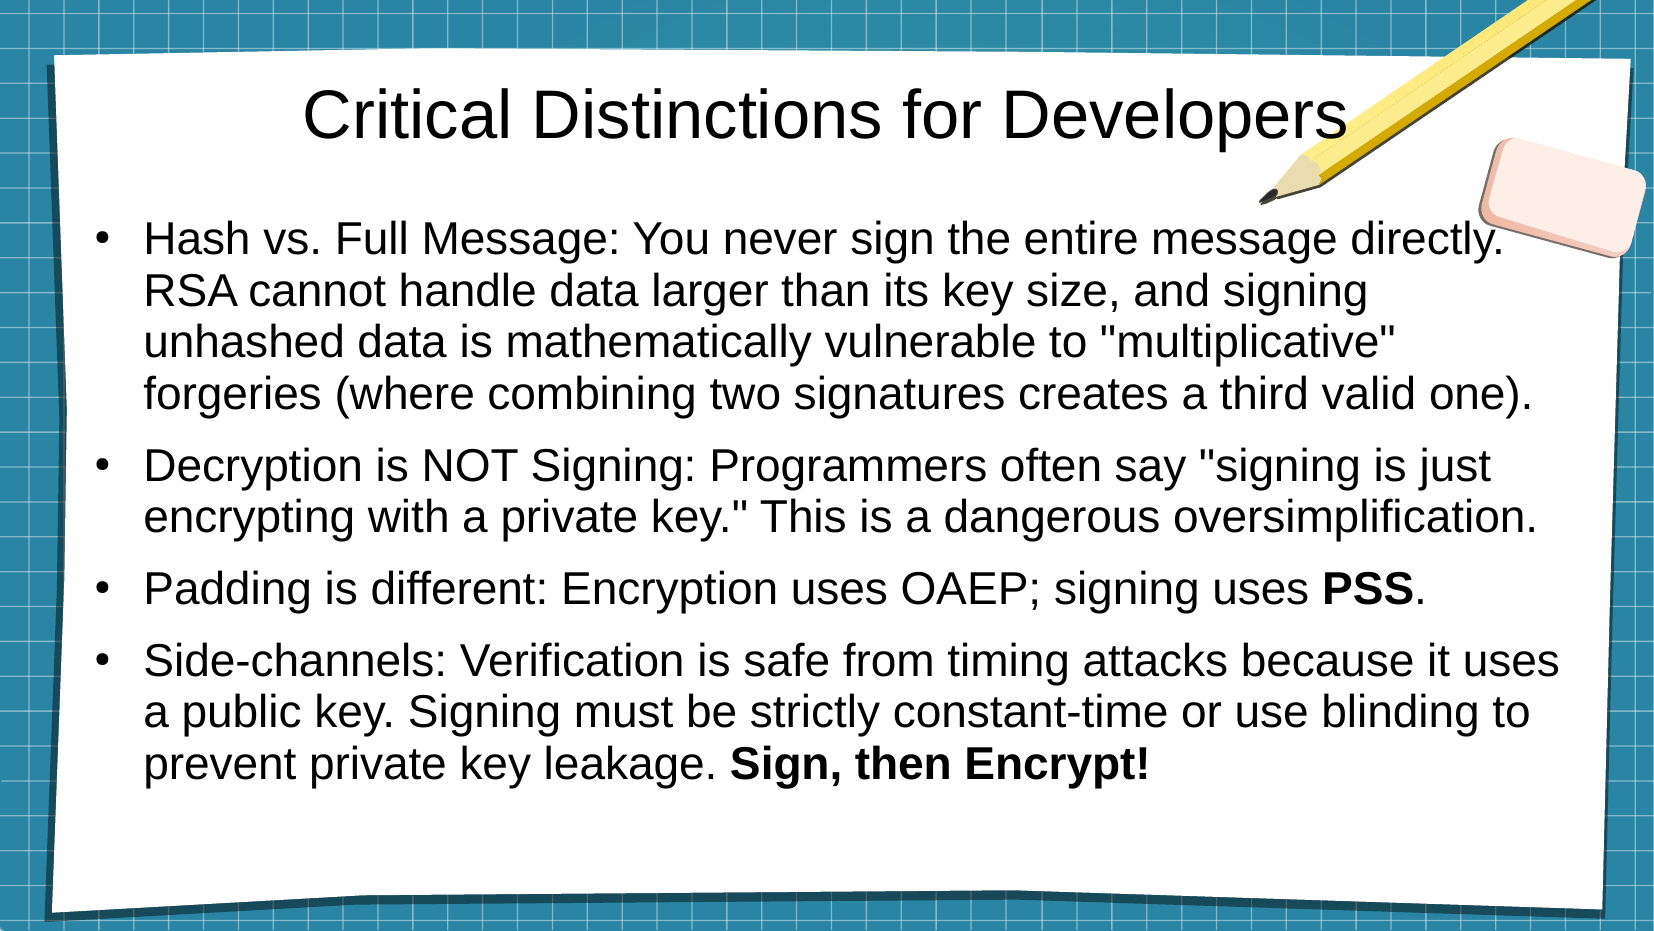

# Critical Distinctions for Developers
Hash vs. Full Message: You never sign the entire message directly. RSA cannot handle data larger than its key size, and signing unhashed data is mathematically vulnerable to "multiplicative" forgeries (where combining two signatures creates a third valid one).
Decryption is NOT Signing: Programmers often say "signing is just encrypting with a private key." This is a dangerous oversimplification.
Padding is different: Encryption uses OAEP; signing uses PSS.
Side-channels: Verification is safe from timing attacks because it uses a public key. Signing must be strictly constant-time or use blinding to prevent private key leakage. Sign, then Encrypt!